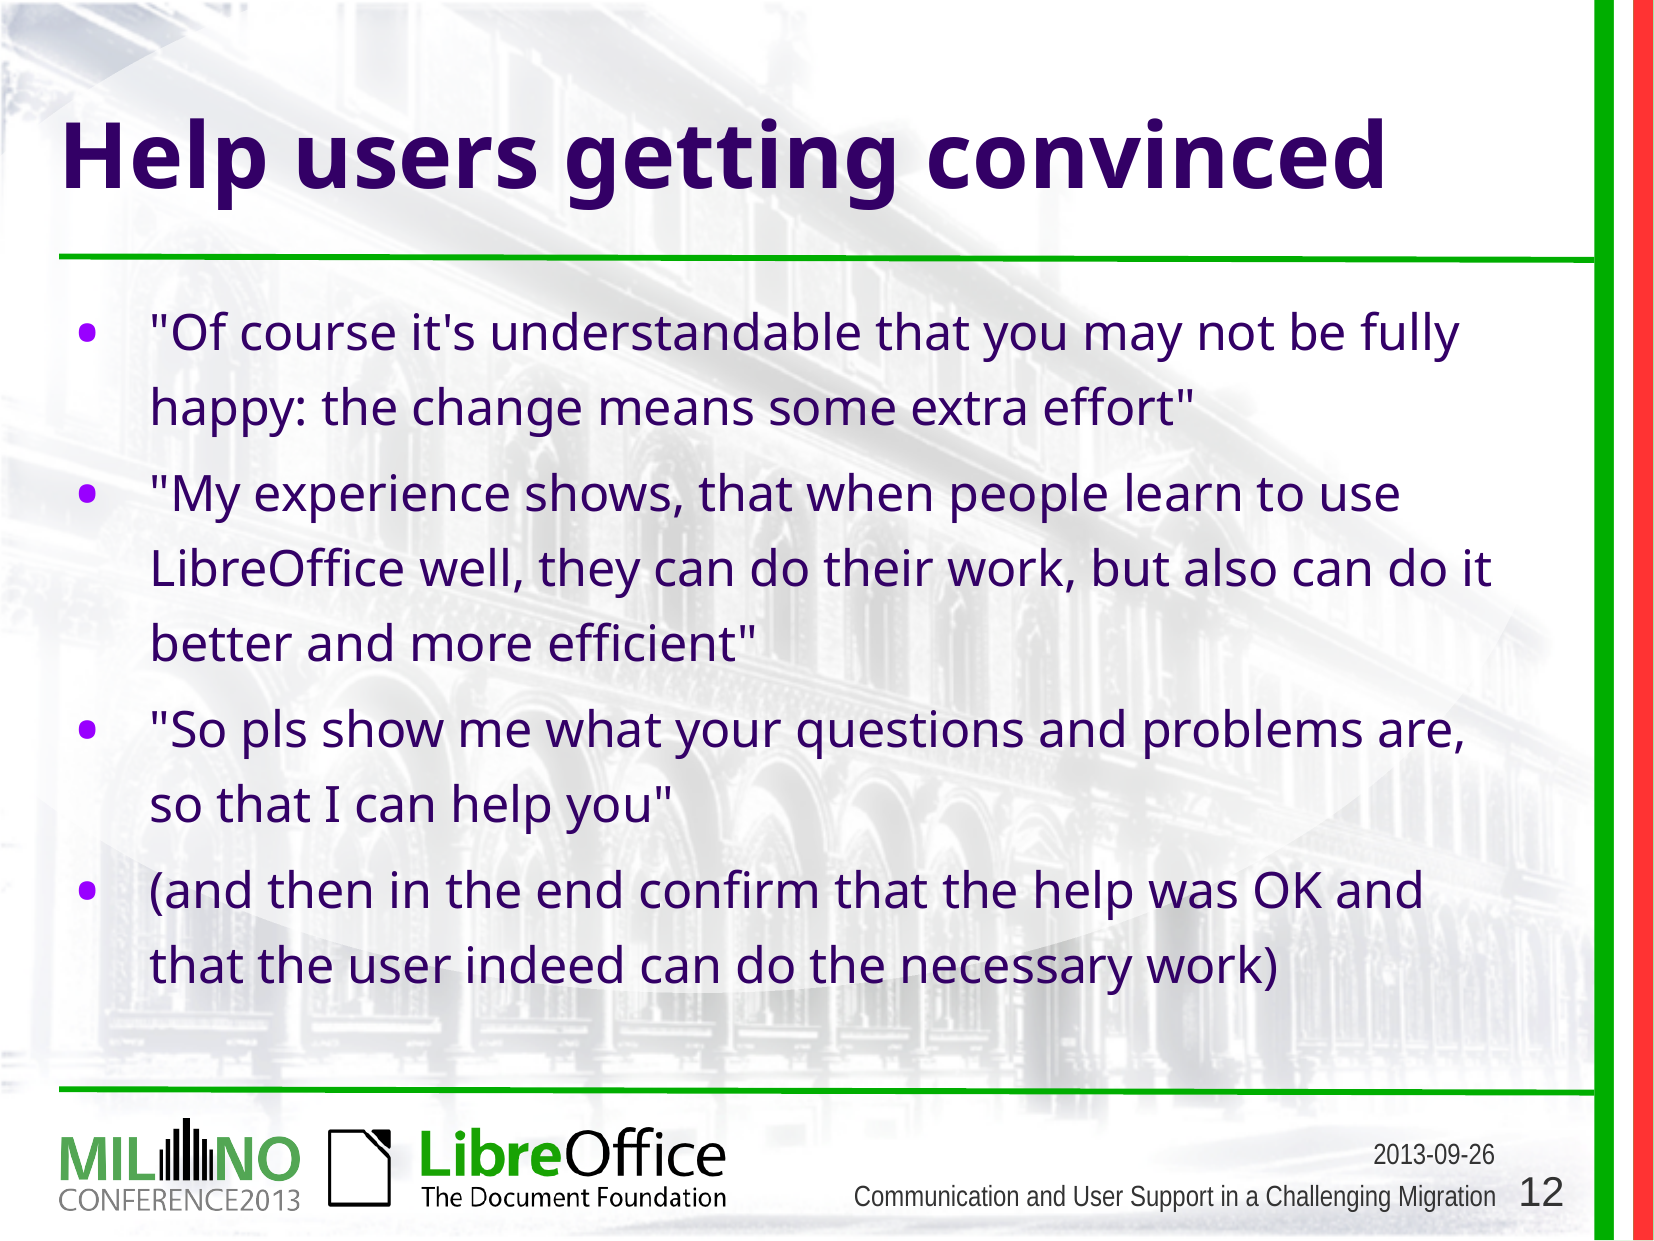

# Help users getting convinced
"Of course it's understandable that you may not be fully happy: the change means some extra effort"
"My experience shows, that when people learn to use LibreOffice well, they can do their work, but also can do it better and more efficient"
"So pls show me what your questions and problems are, so that I can help you"
(and then in the end confirm that the help was OK and that the user indeed can do the necessary work)
2013-09-26
12
Communication and User Support in a Challenging Migration